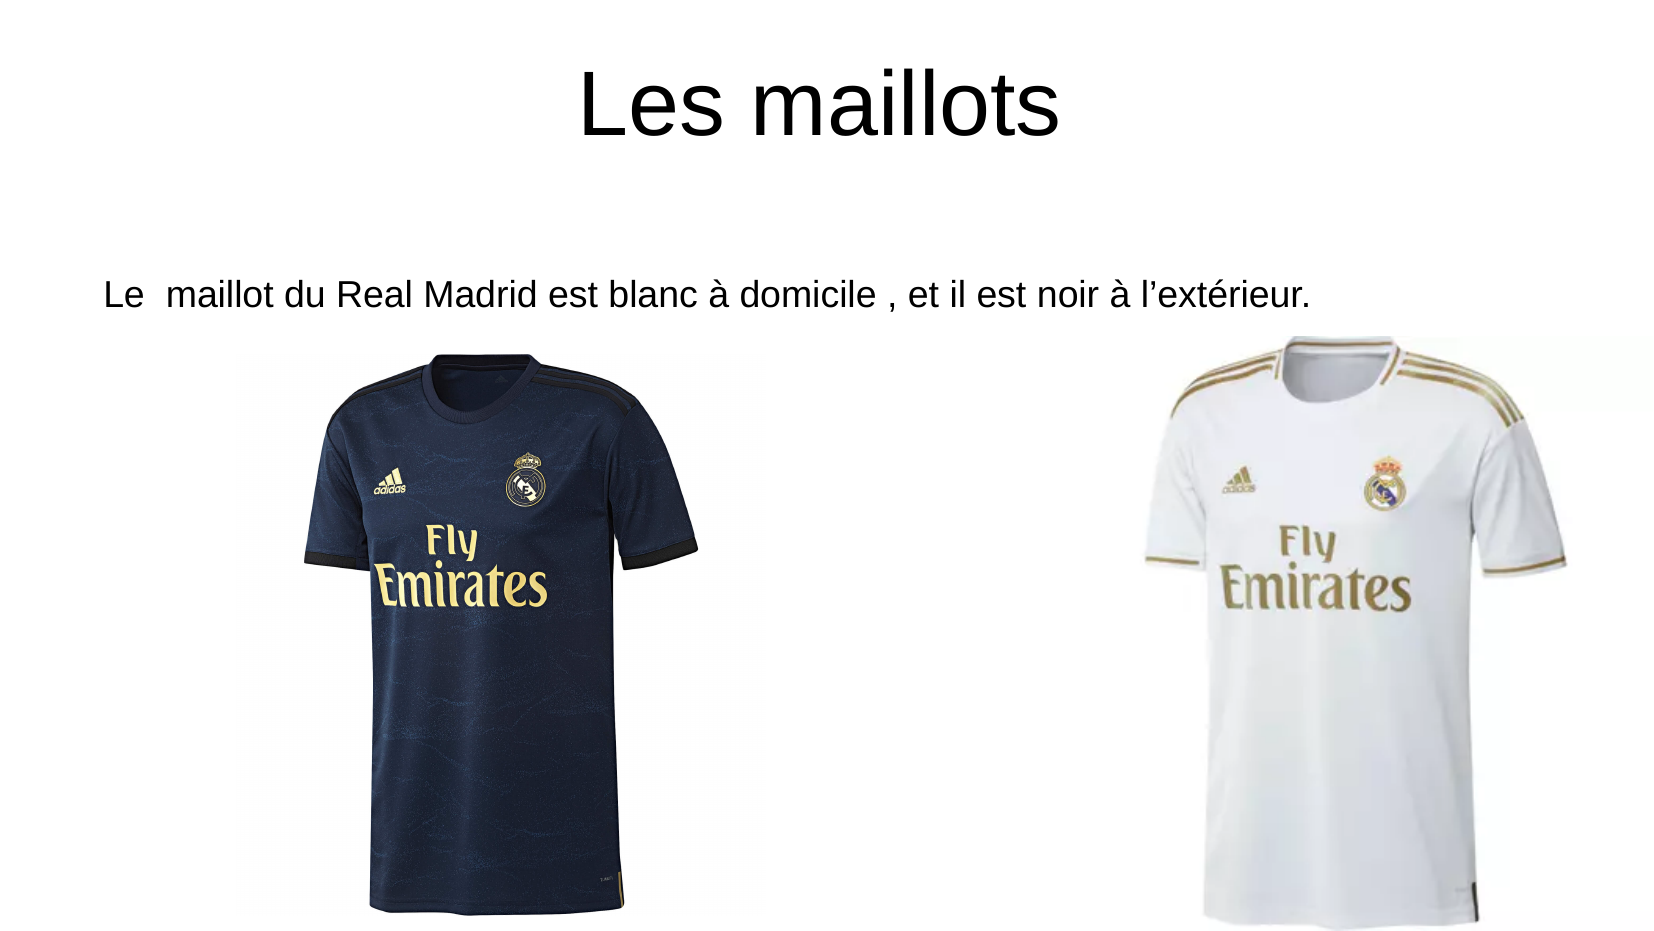

# Les maillots
Le maillot du Real Madrid est blanc à domicile , et il est noir à l’extérieur.